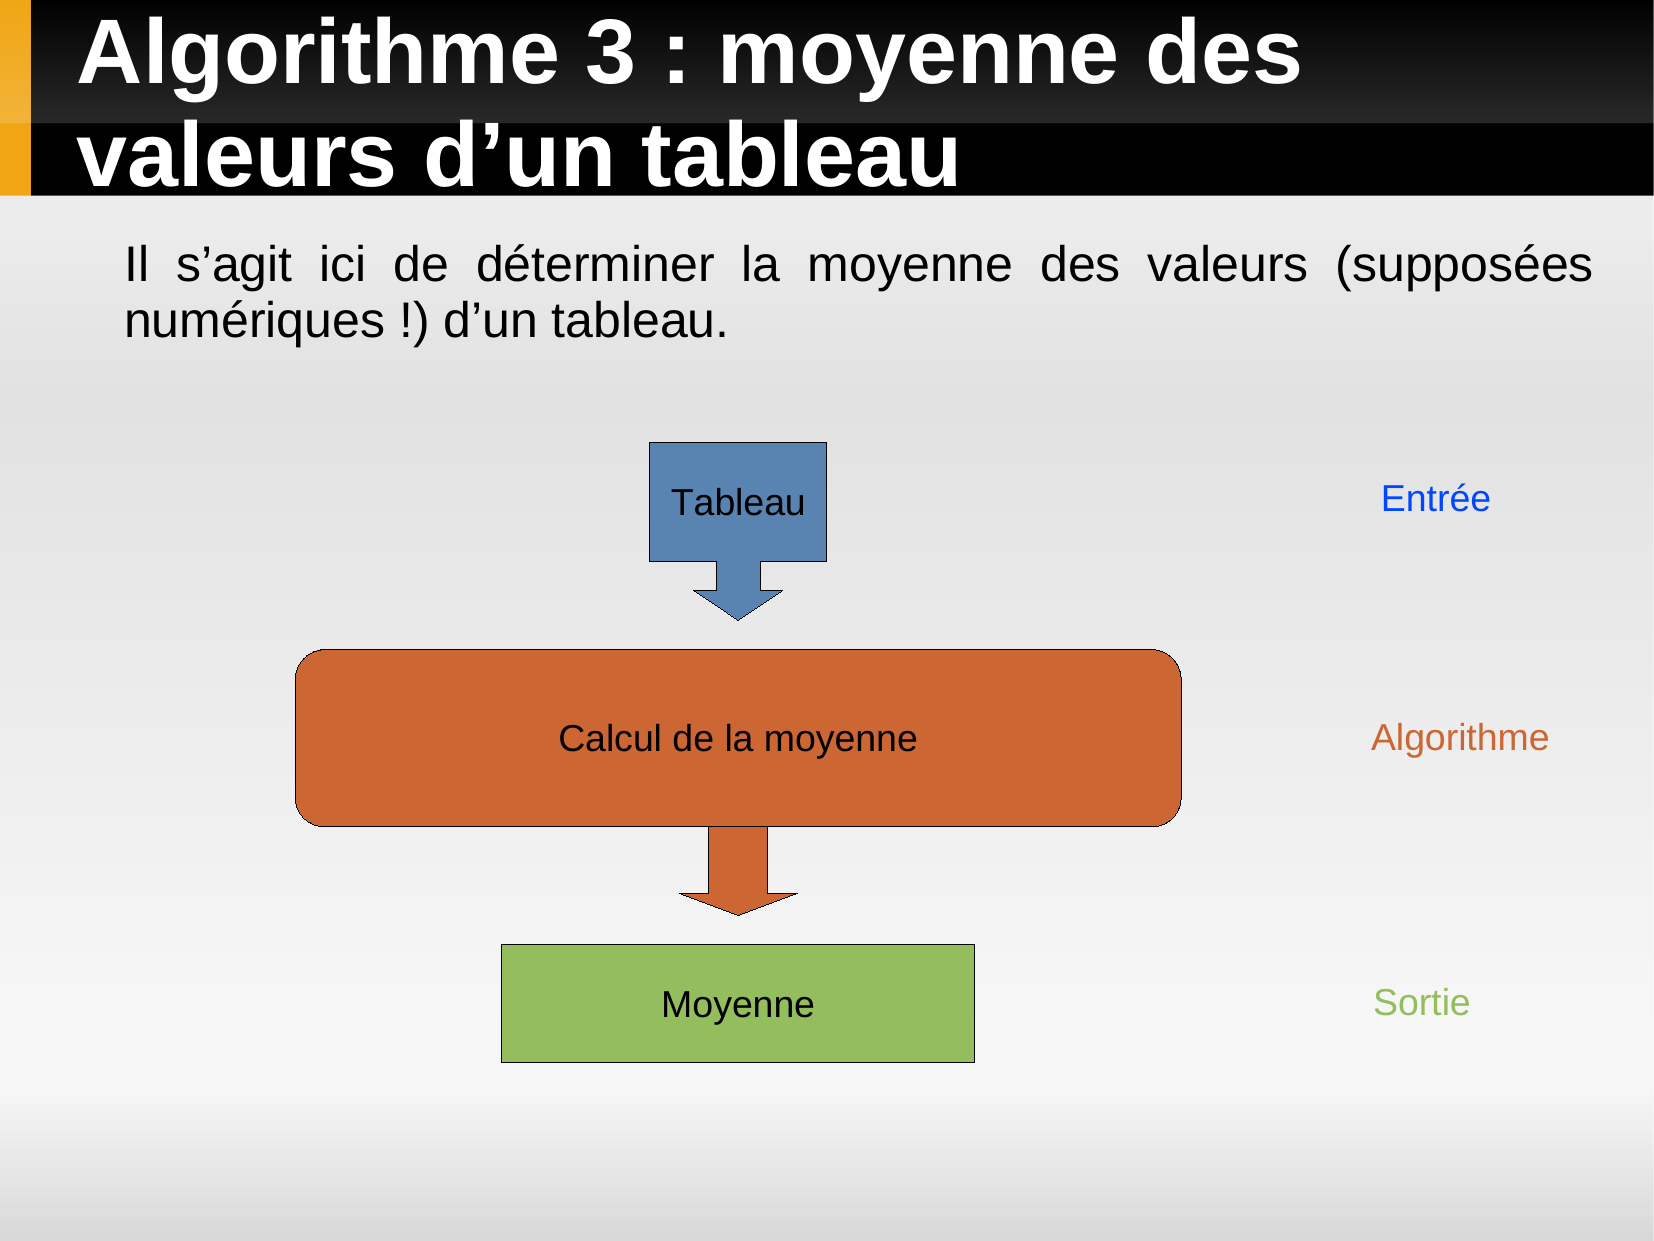

# Algorithme 3 : moyenne des valeurs d’un tableau
Il s’agit ici de déterminer la moyenne des valeurs (supposées numériques !) d’un tableau.
Tableau
Entrée
Calcul de la moyenne
Algorithme
Moyenne
Sortie